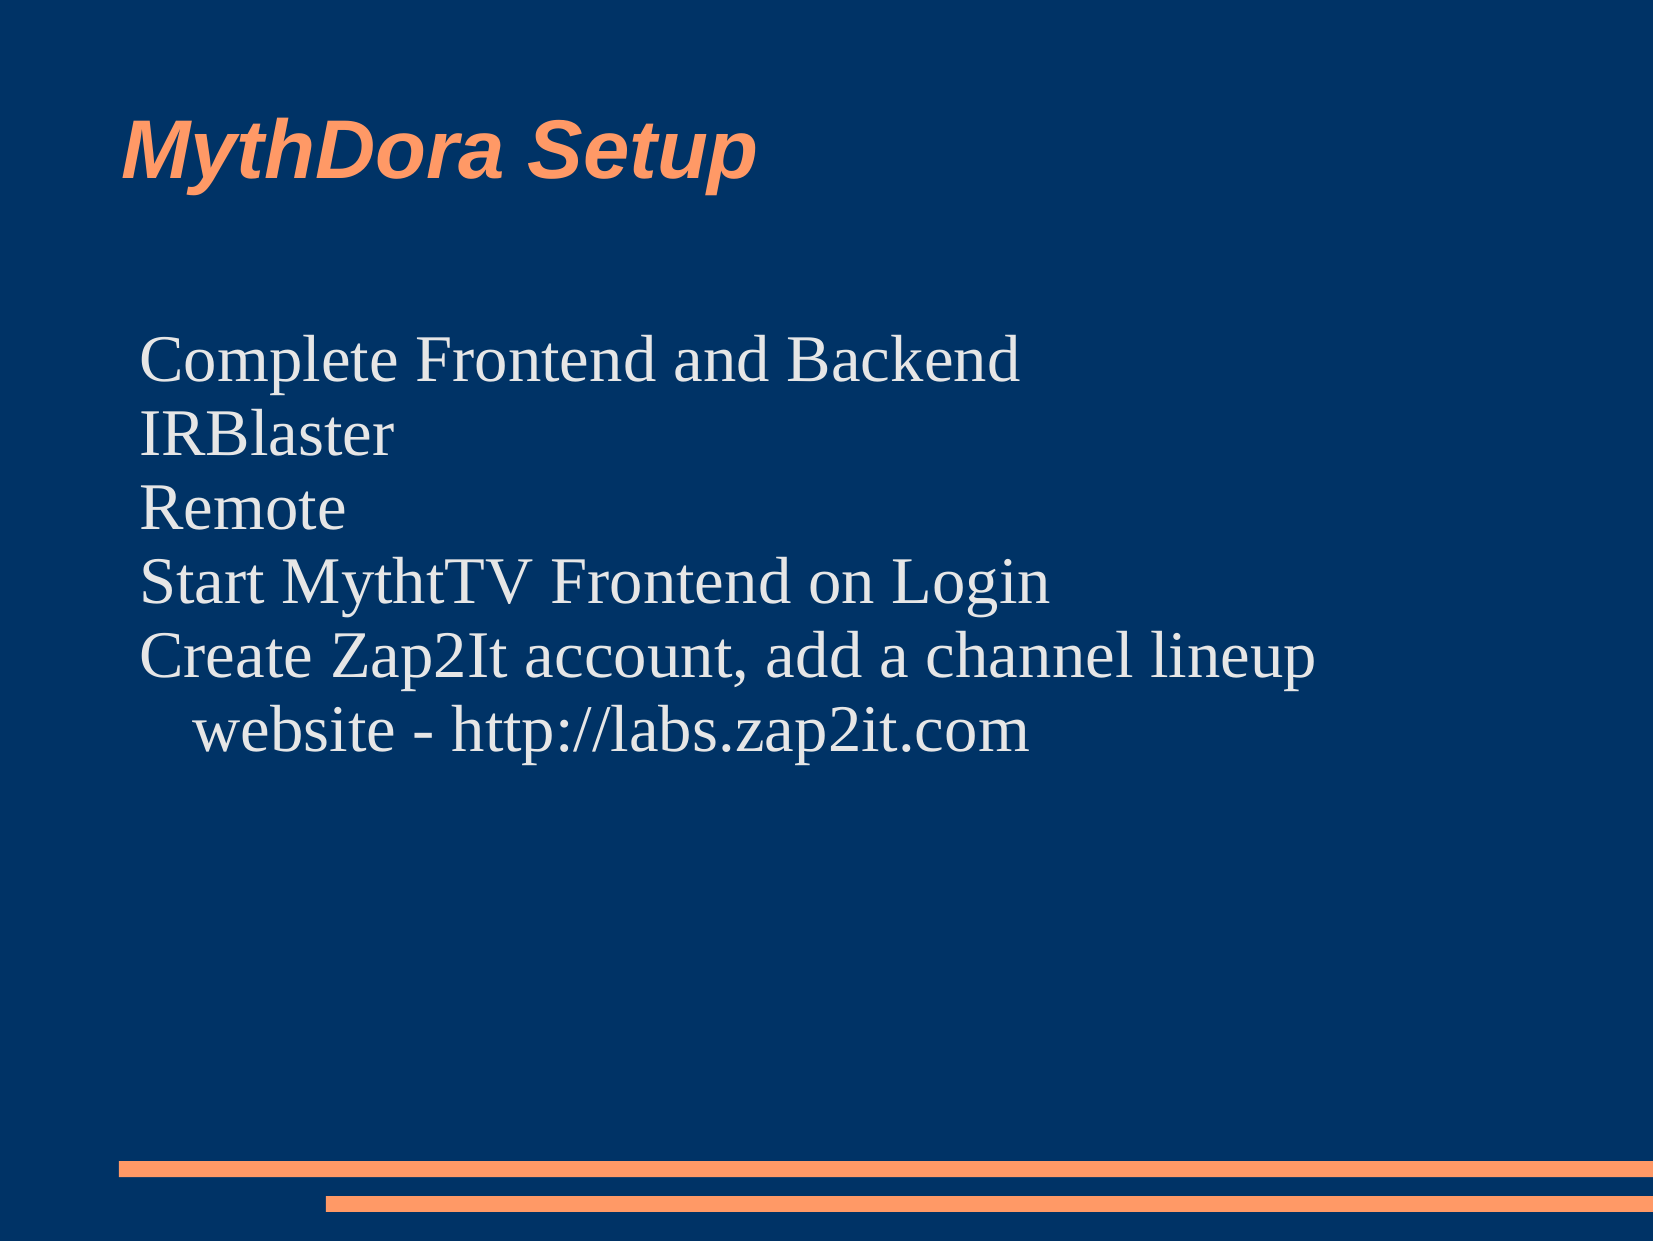

# MythDora Setup
Complete Frontend and Backend
IRBlaster
Remote
Start MythtTV Frontend on Login
Create Zap2It account, add a channel lineup
website - http://labs.zap2it.com